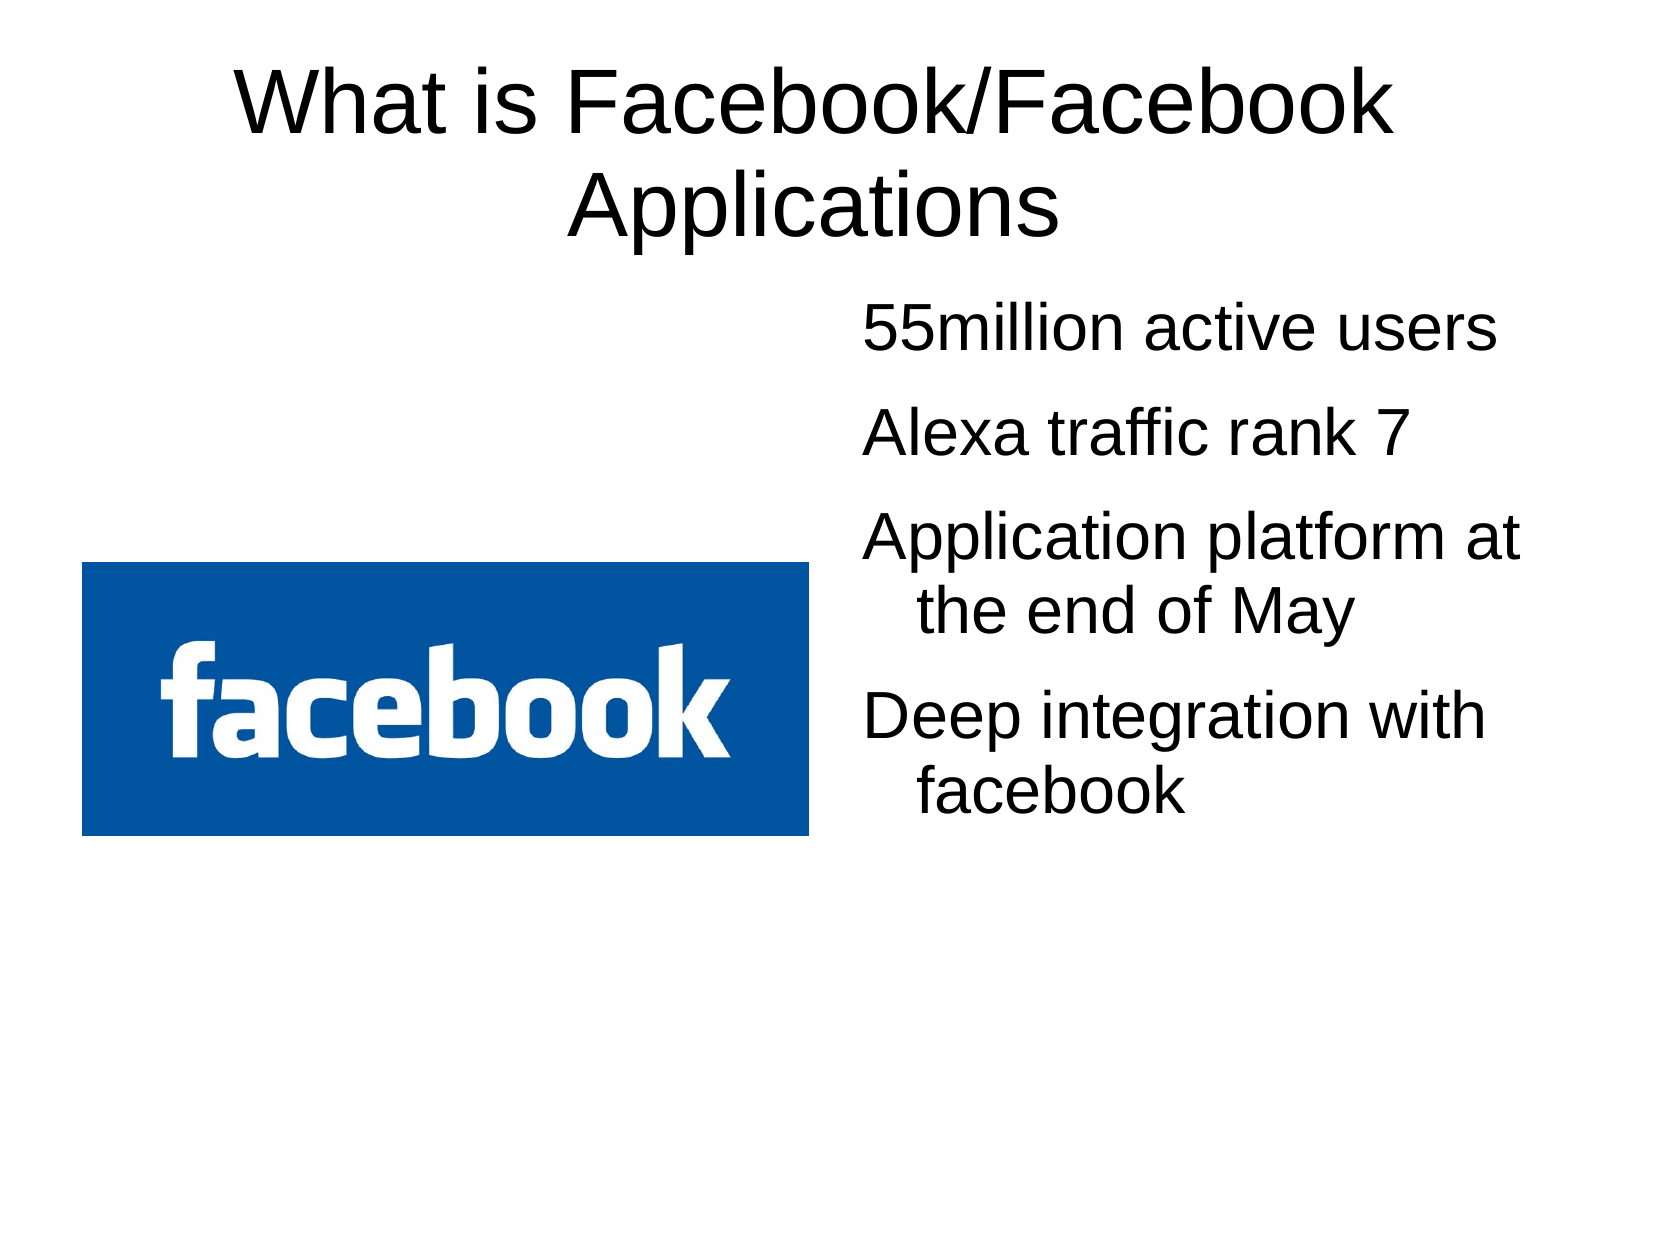

# What is Facebook/Facebook Applications
55million active users
Alexa traffic rank 7
Application platform at the end of May
Deep integration with facebook